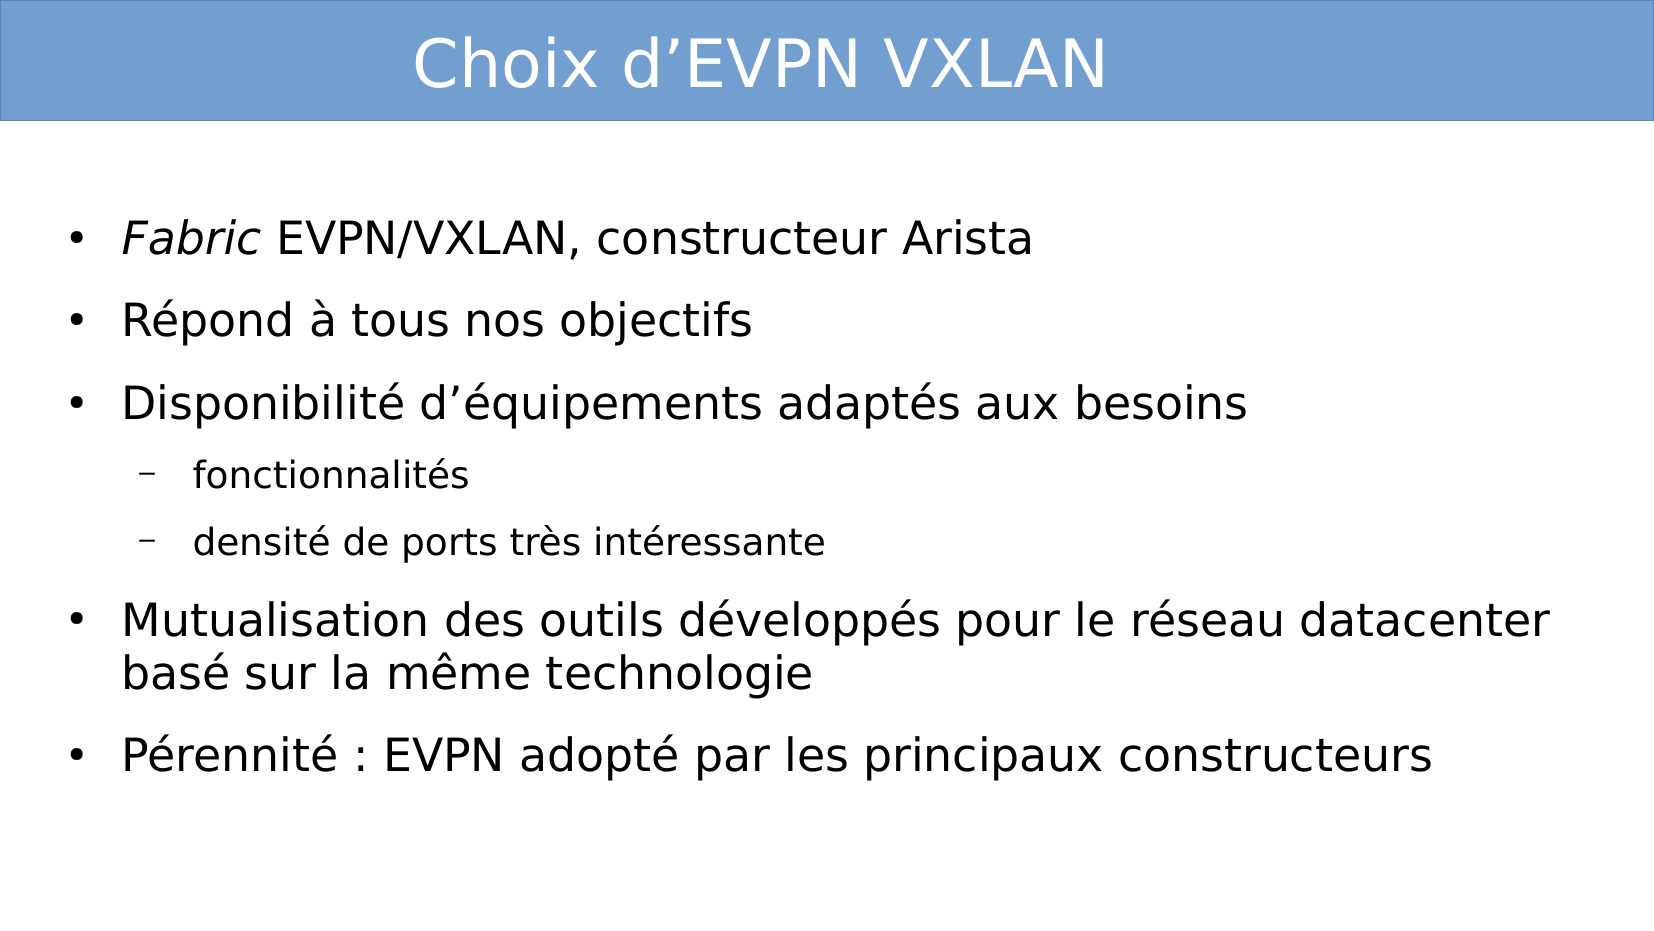

# Choix d’EVPN VXLAN
Fabric EVPN/VXLAN, constructeur Arista
Répond à tous nos objectifs
Disponibilité d’équipements adaptés aux besoins
fonctionnalités
densité de ports très intéressante
Mutualisation des outils développés pour le réseau datacenter basé sur la même technologie
Pérennité : EVPN adopté par les principaux constructeurs